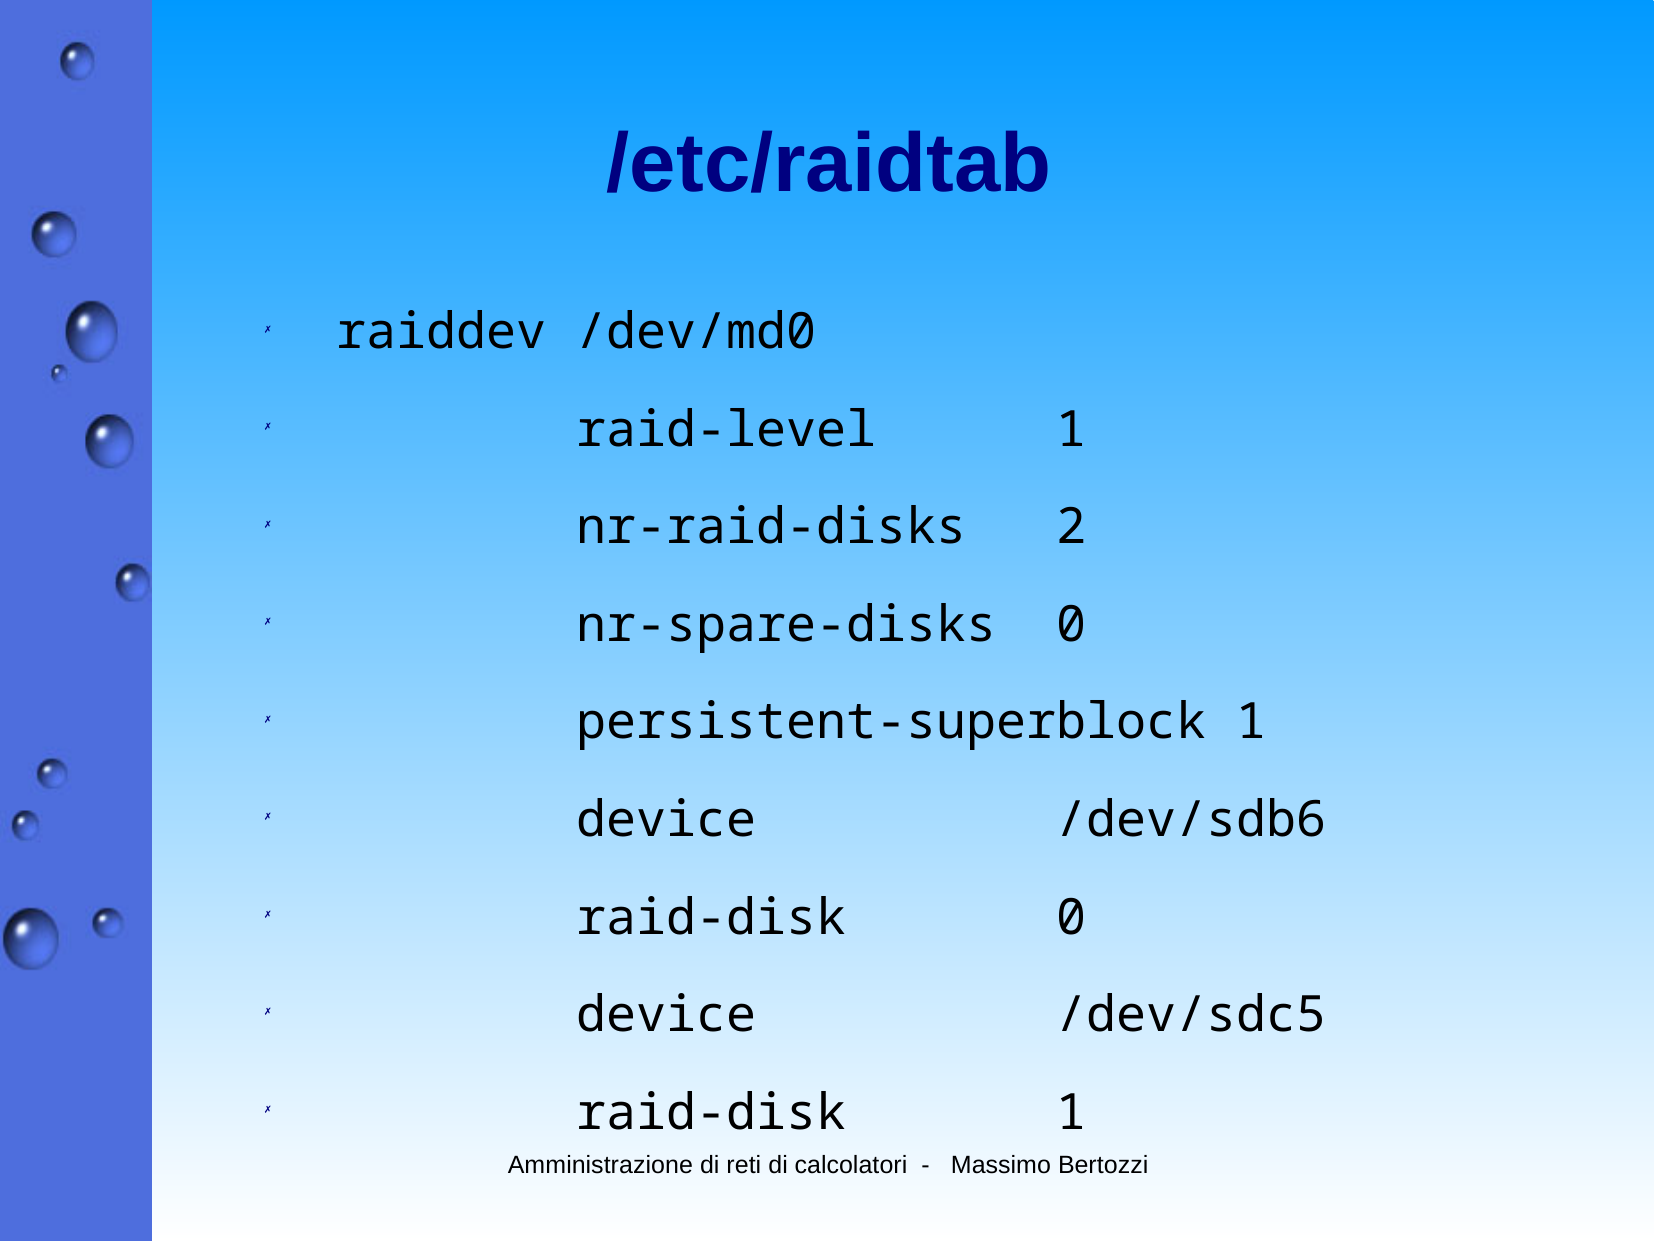

# /etc/raidtab
raiddev /dev/md0
 raid-level 1
 nr-raid-disks 2
 nr-spare-disks 0
 persistent-superblock 1
 device /dev/sdb6
 raid-disk 0
 device /dev/sdc5
 raid-disk 1